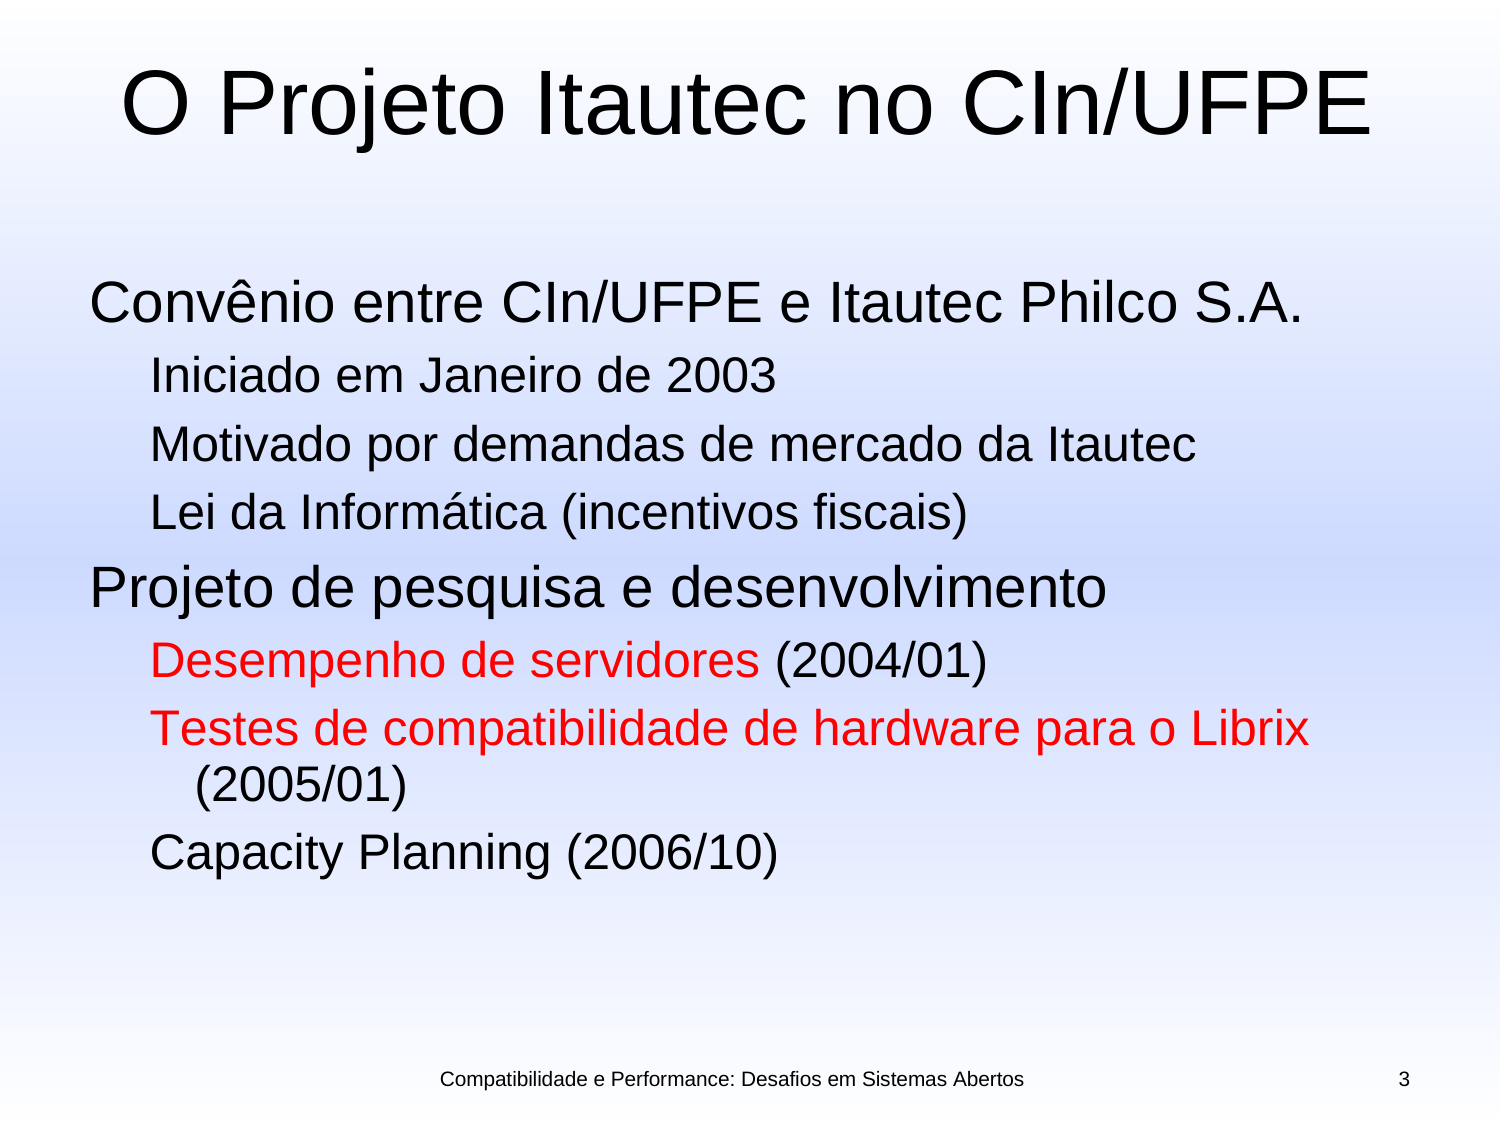

# O Projeto Itautec no CIn/UFPE
Convênio entre CIn/UFPE e Itautec Philco S.A.
Iniciado em Janeiro de 2003
Motivado por demandas de mercado da Itautec
Lei da Informática (incentivos fiscais)
Projeto de pesquisa e desenvolvimento
Desempenho de servidores (2004/01)
Testes de compatibilidade de hardware para o Librix (2005/01)
Capacity Planning (2006/10)
Compatibilidade e Performance: Desafios em Sistemas Abertos
3